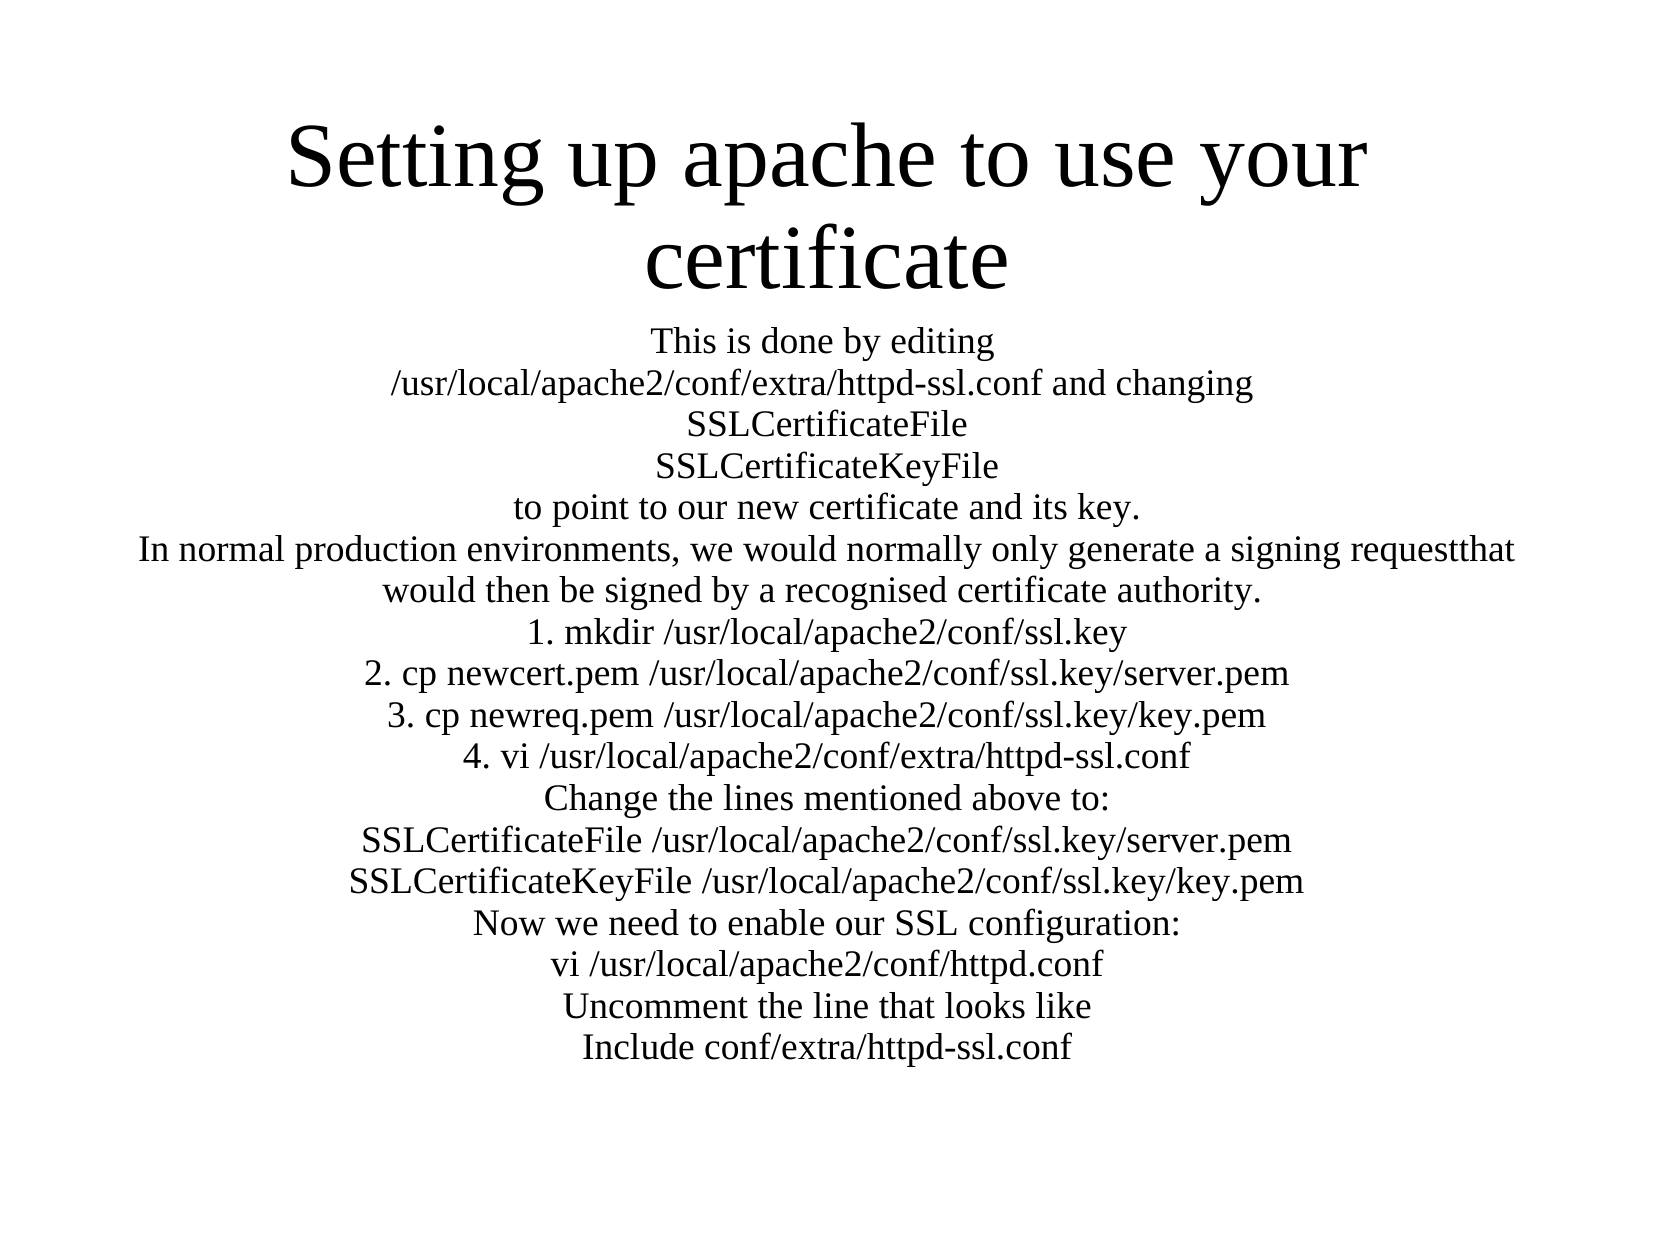

# Setting up apache to use your certificate
This is done by editing
/usr/local/apache2/conf/extra/httpd-ssl.conf and changing
SSLCertificateFile
SSLCertificateKeyFile
to point to our new certificate and its key.
In normal production environments, we would normally only generate a signing requestthat would then be signed by a recognised certificate authority.
1. mkdir /usr/local/apache2/conf/ssl.key
2. cp newcert.pem /usr/local/apache2/conf/ssl.key/server.pem
3. cp newreq.pem /usr/local/apache2/conf/ssl.key/key.pem
4. vi /usr/local/apache2/conf/extra/httpd-ssl.conf
Change the lines mentioned above to:
SSLCertificateFile /usr/local/apache2/conf/ssl.key/server.pem
SSLCertificateKeyFile /usr/local/apache2/conf/ssl.key/key.pem
Now we need to enable our SSL configuration:
vi /usr/local/apache2/conf/httpd.conf
Uncomment the line that looks like
Include conf/extra/httpd-ssl.conf